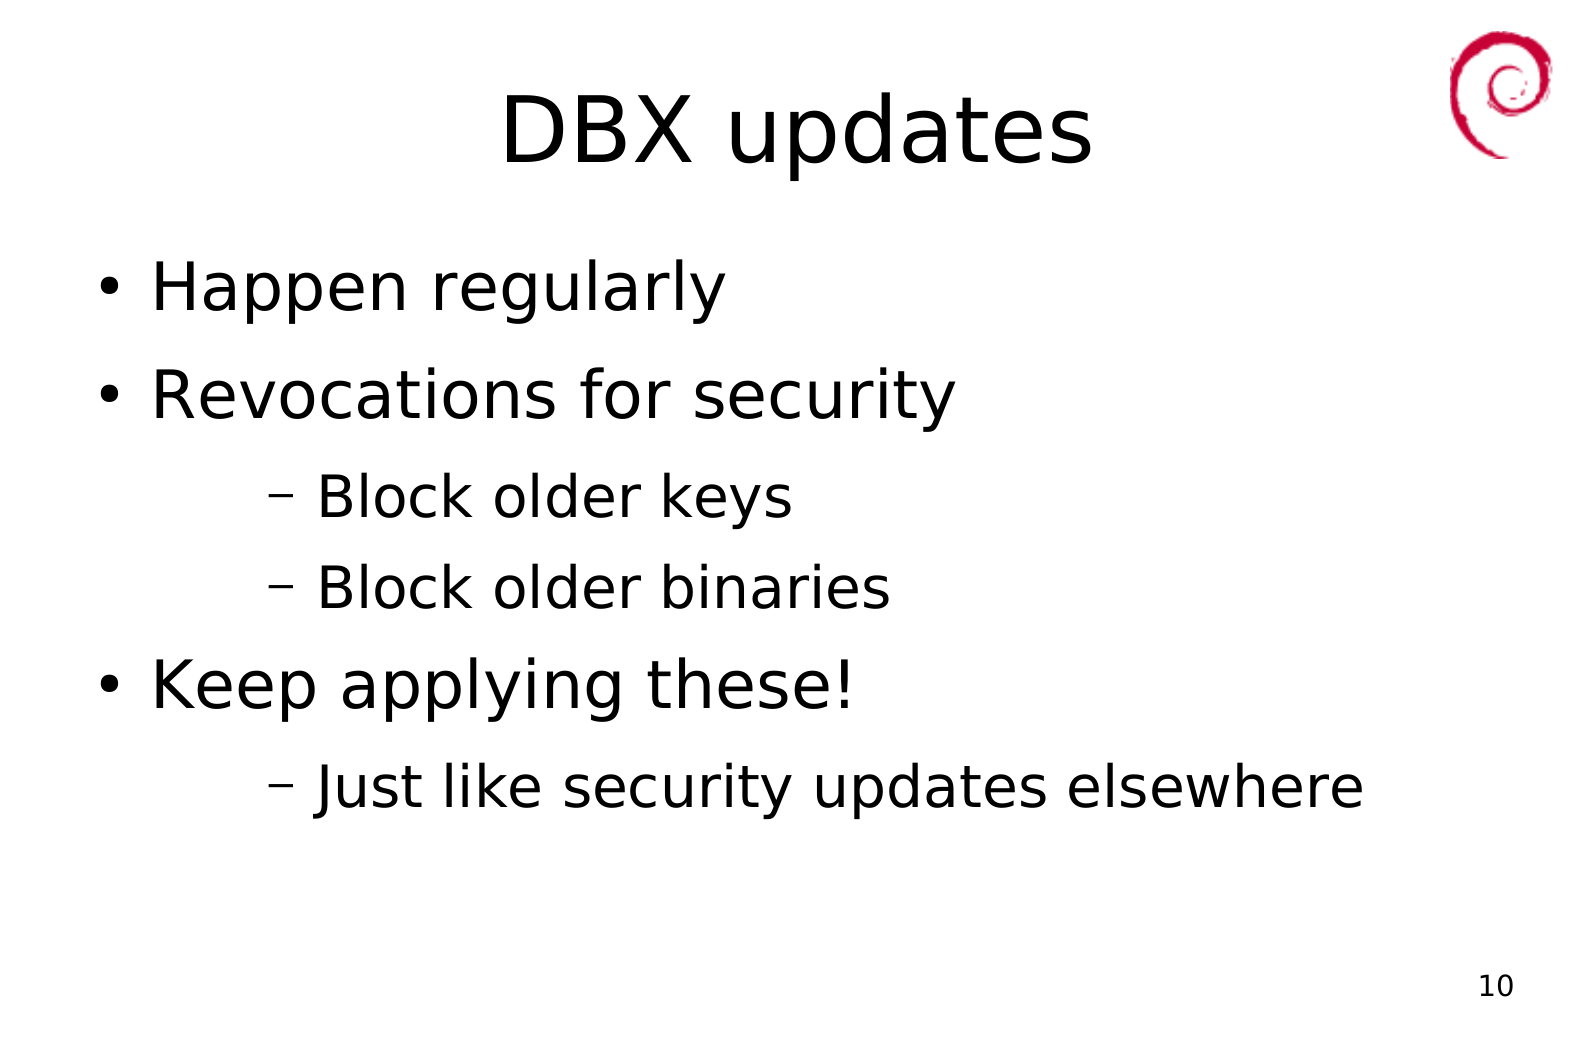

# DBX updates
Happen regularly
Revocations for security
Block older keys
Block older binaries
Keep applying these!
Just like security updates elsewhere
10